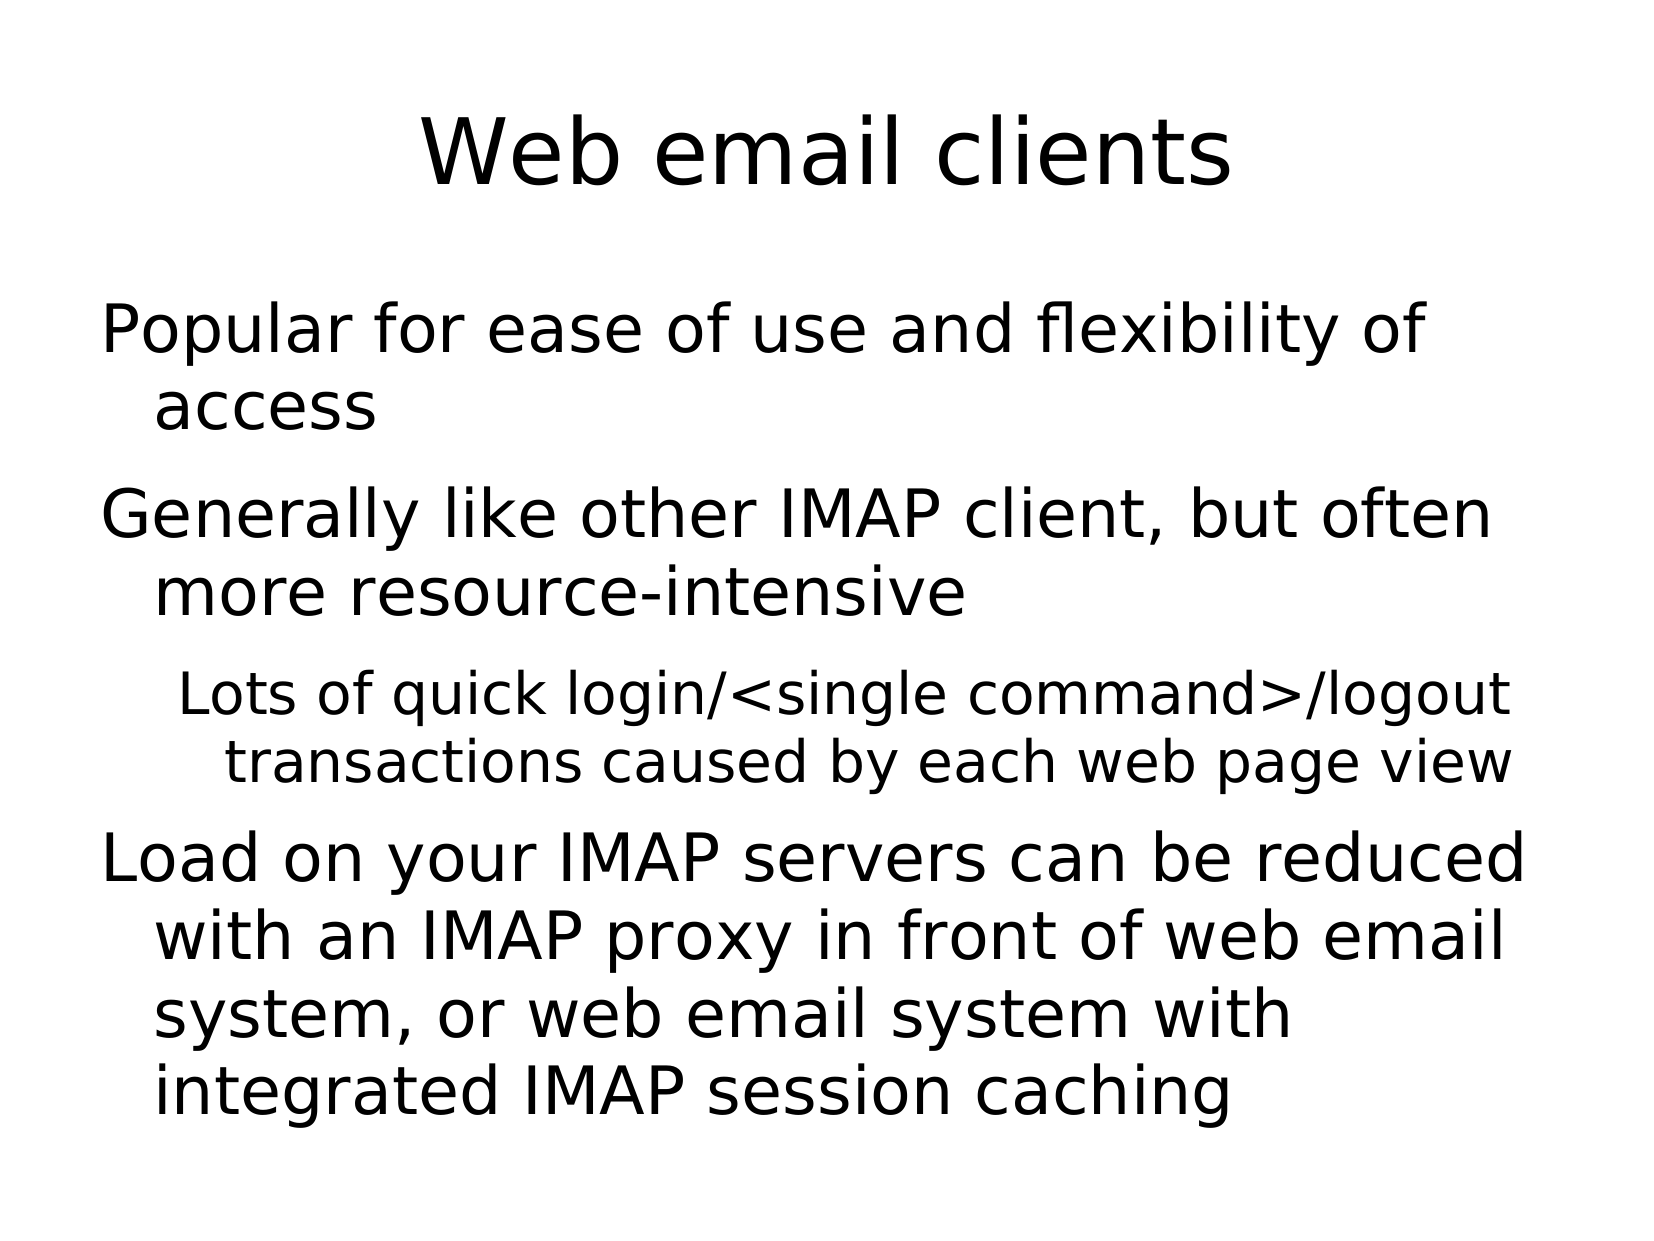

# Web email clients
Popular for ease of use and flexibility of access
Generally like other IMAP client, but often more resource-intensive
Lots of quick login/<single command>/logout transactions caused by each web page view
Load on your IMAP servers can be reduced with an IMAP proxy in front of web email system, or web email system with integrated IMAP session caching